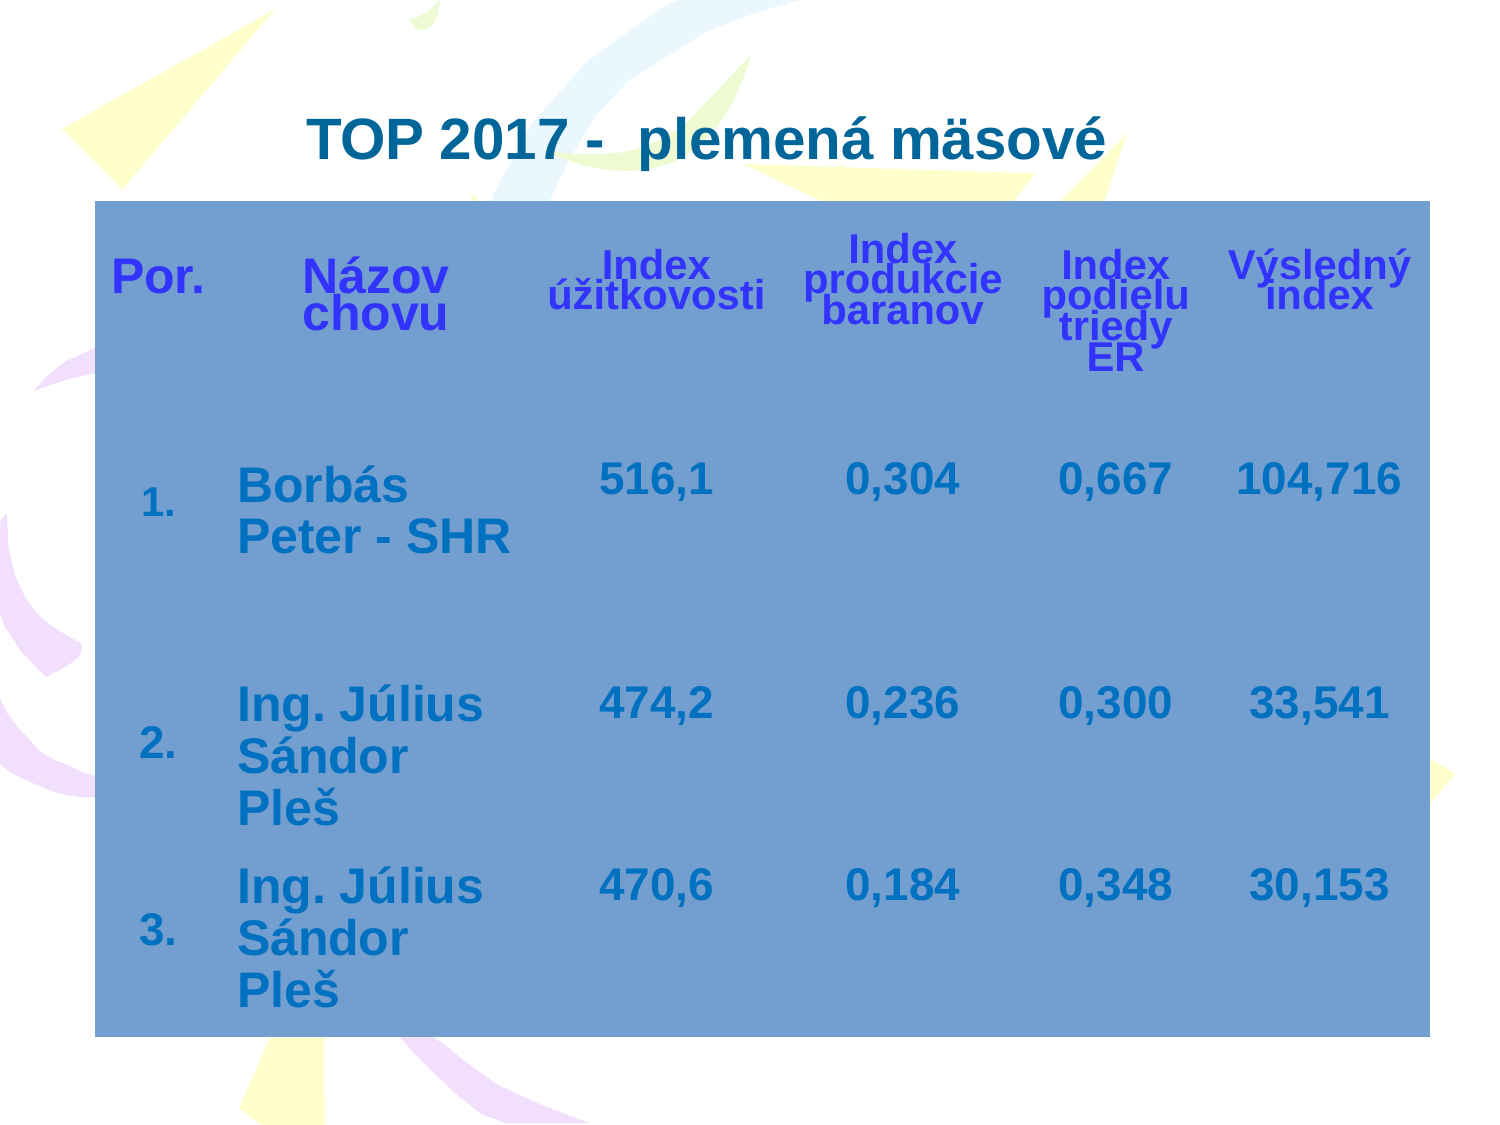

TOP 2017 - plemená mäsové
| Por. | Názov chovu | Index úžitkovosti | Index produkcie baranov | Index podielu triedy ER | Výsledný index |
| --- | --- | --- | --- | --- | --- |
| 1. | Borbás Peter - SHR | 516,1 | 0,304 | 0,667 | 104,716 |
| 2. | Ing. Július Sándor Pleš | 474,2 | 0,236 | 0,300 | 33,541 |
| 3. | Ing. Július Sándor Pleš | 470,6 | 0,184 | 0,348 | 30,153 |